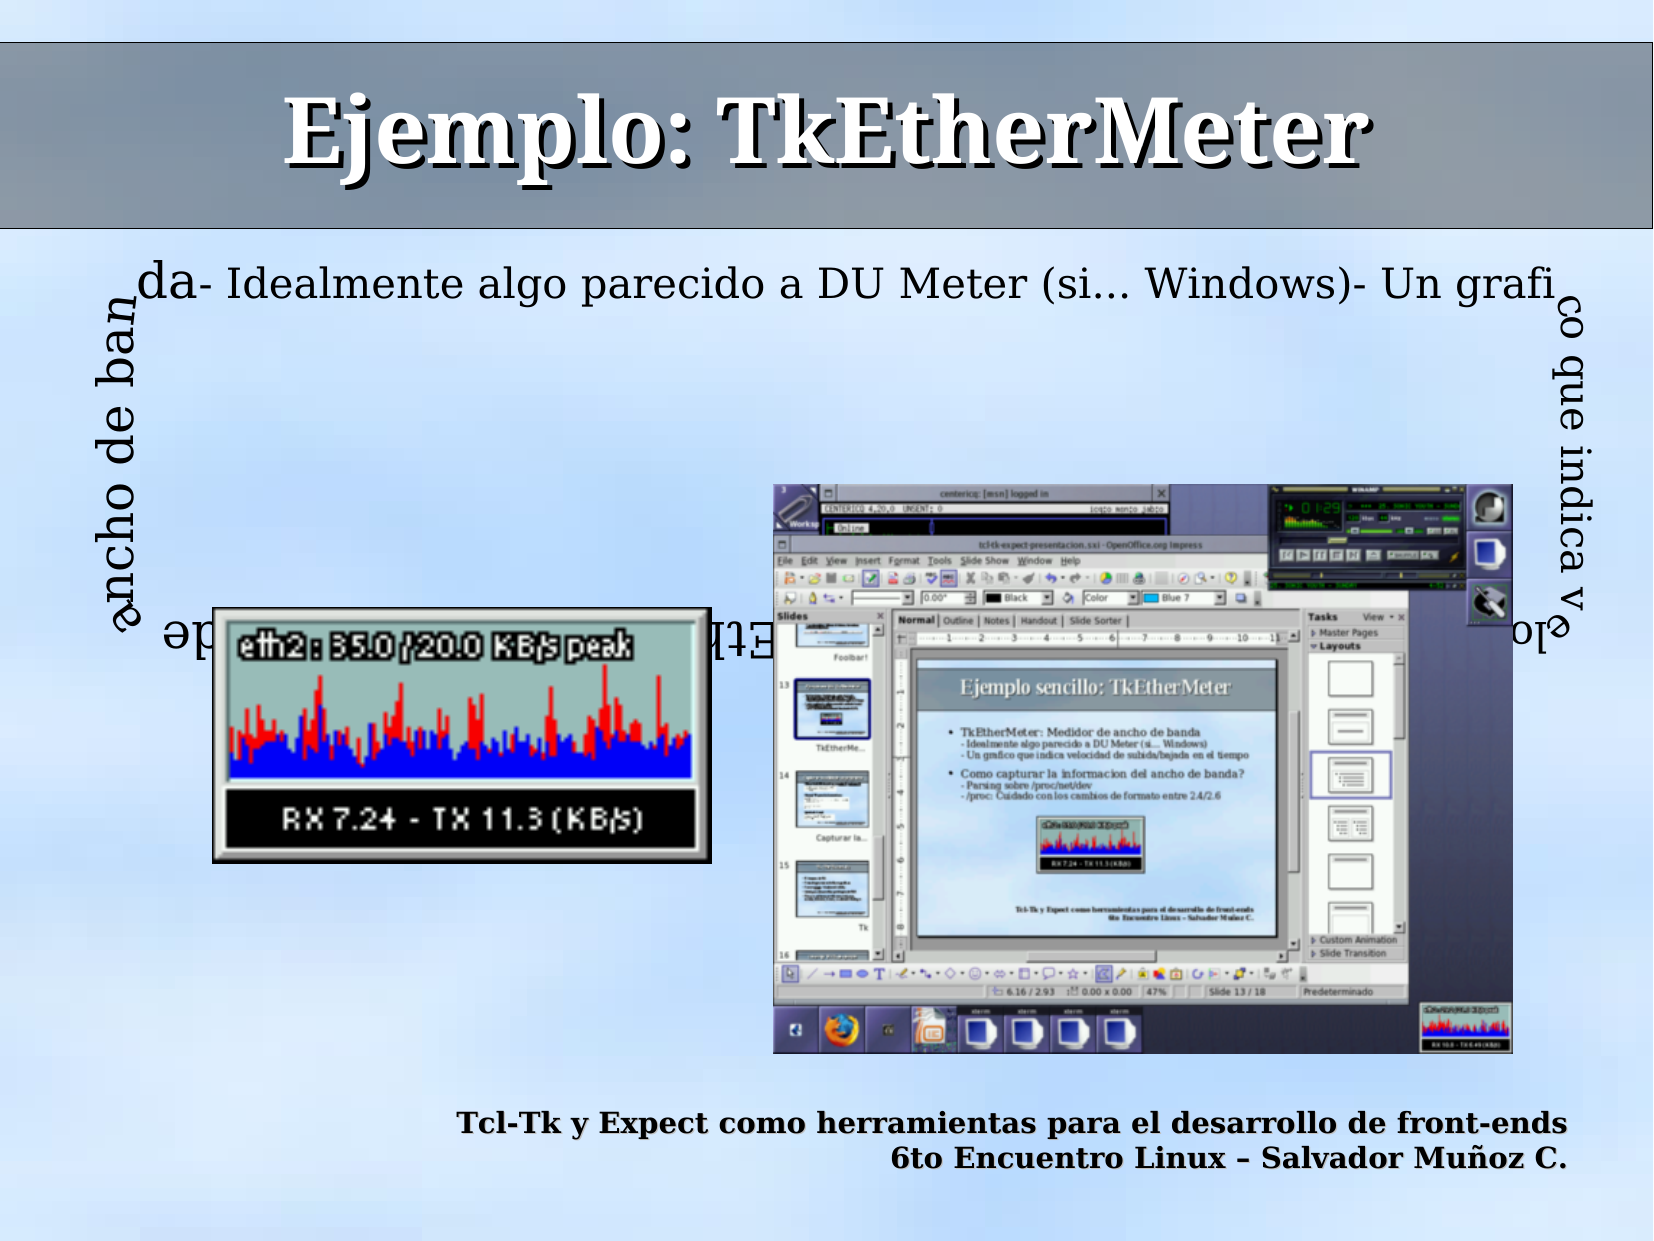

Ejemplo: TkEtherMeter
# TkEtherMeter: Medidor de ancho de banda - Idealmente algo parecido a DU Meter (si... Windows) - Un grafico que indica velocidad de subida/bajada en el tiempo - Parsing de /proc/net/dev - Cambios de 2.4 a 2.6?
Tcl-Tk y Expect como herramientas para el desarrollo de front-ends
6to Encuentro Linux – Salvador Muñoz C.